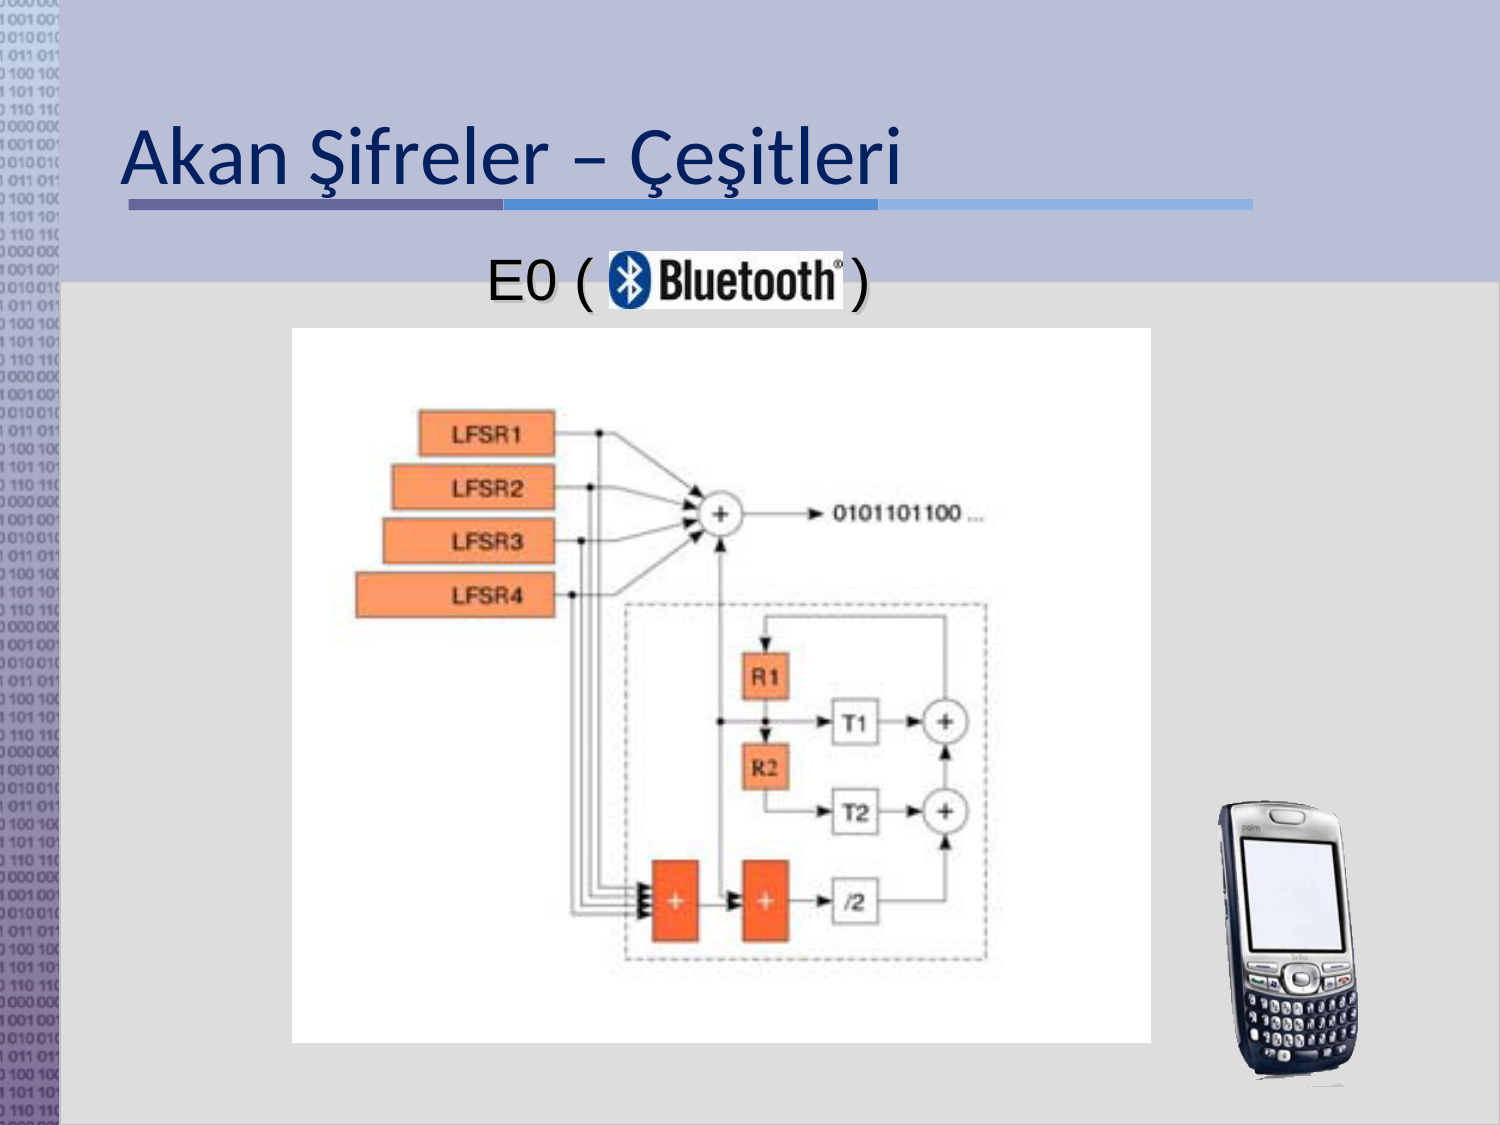

Akan Şifreler – Çeşitleri
E0 ( 	 )